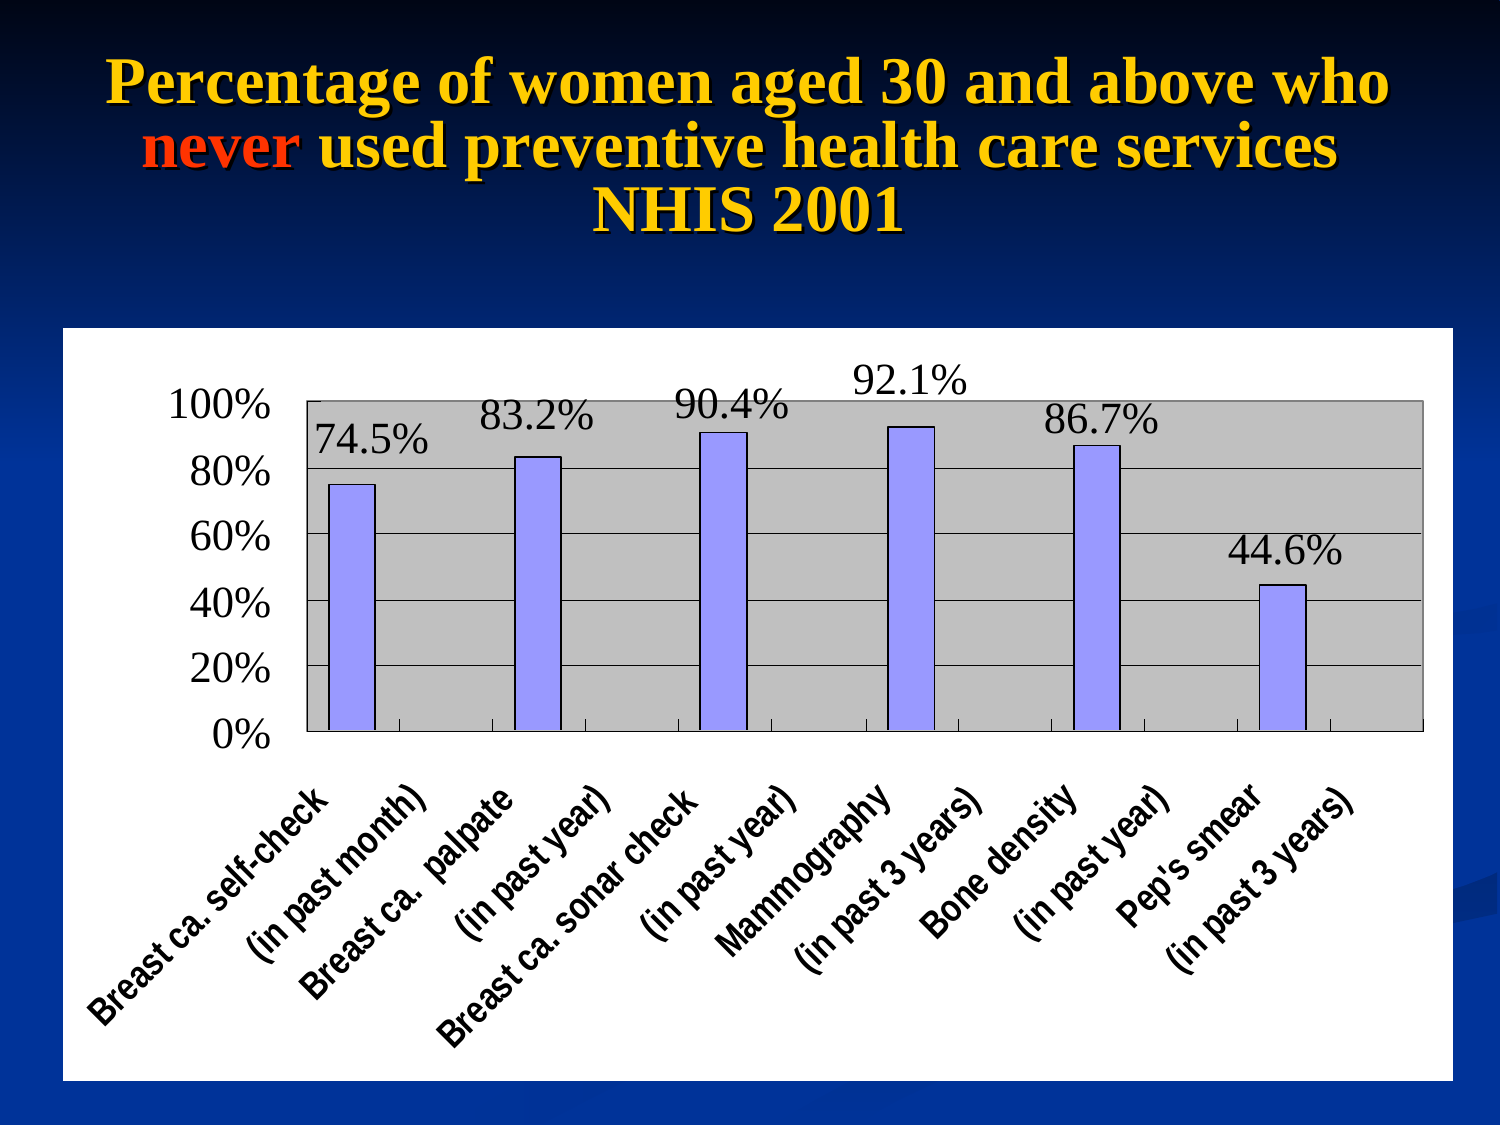

# Percentage of women aged 30 and above who never used preventive health care services NHIS 2001